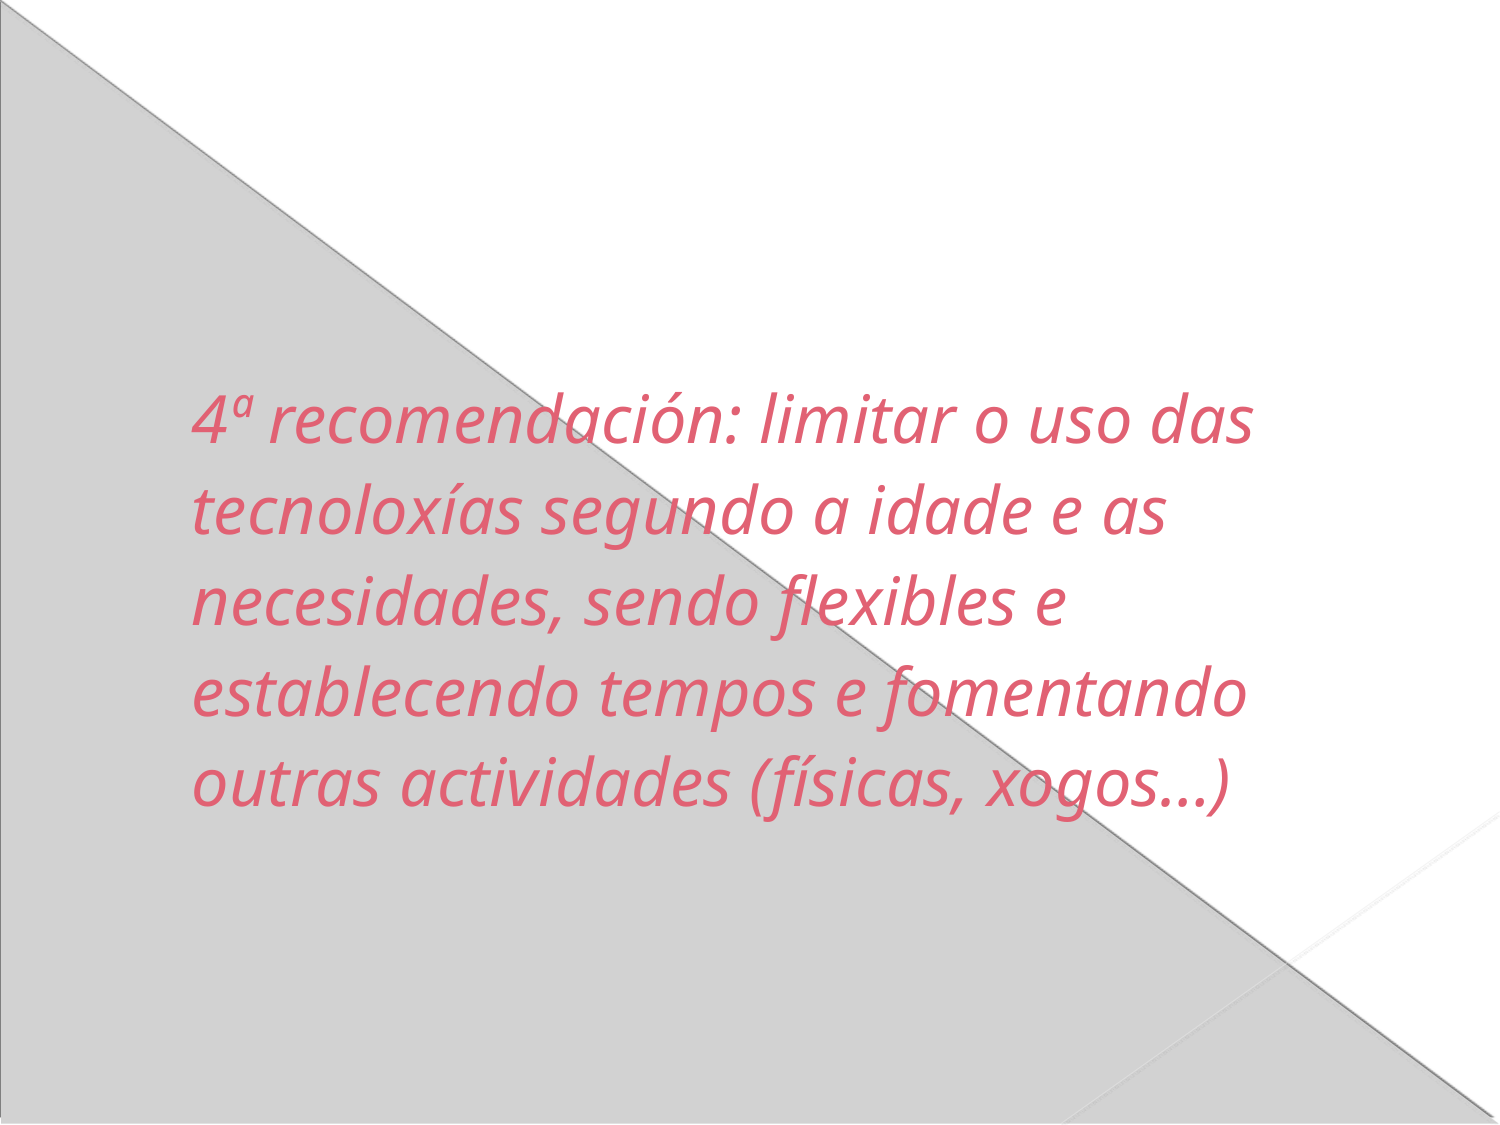

4ª recomendación: limitar o uso das tecnoloxías segundo a idade e as necesidades, sendo flexibles e establecendo tempos e fomentando outras actividades (físicas, xogos…)